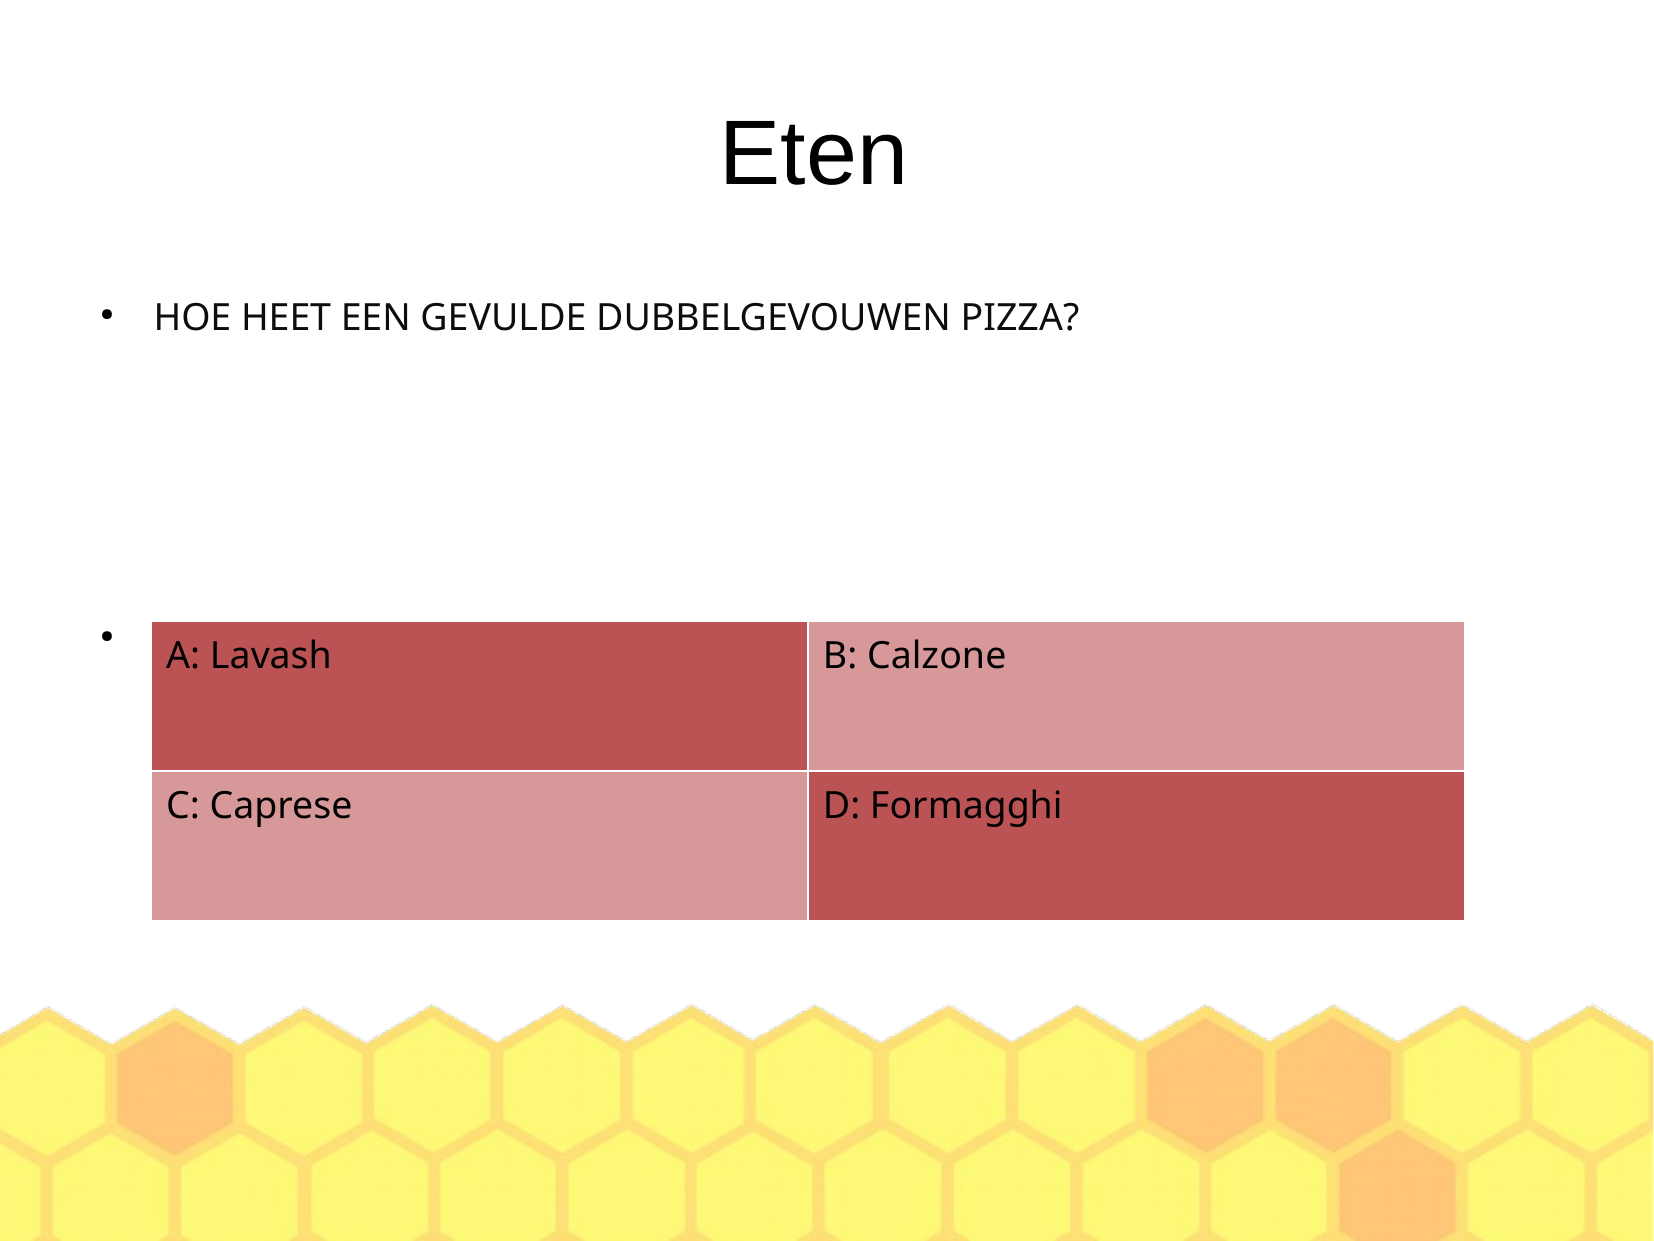

# Eten
Hoe heet een gevulde dubbelgevouwen pizza?
| A: Lavash | B: Calzone |
| --- | --- |
| C: Caprese | D: Formagghi |